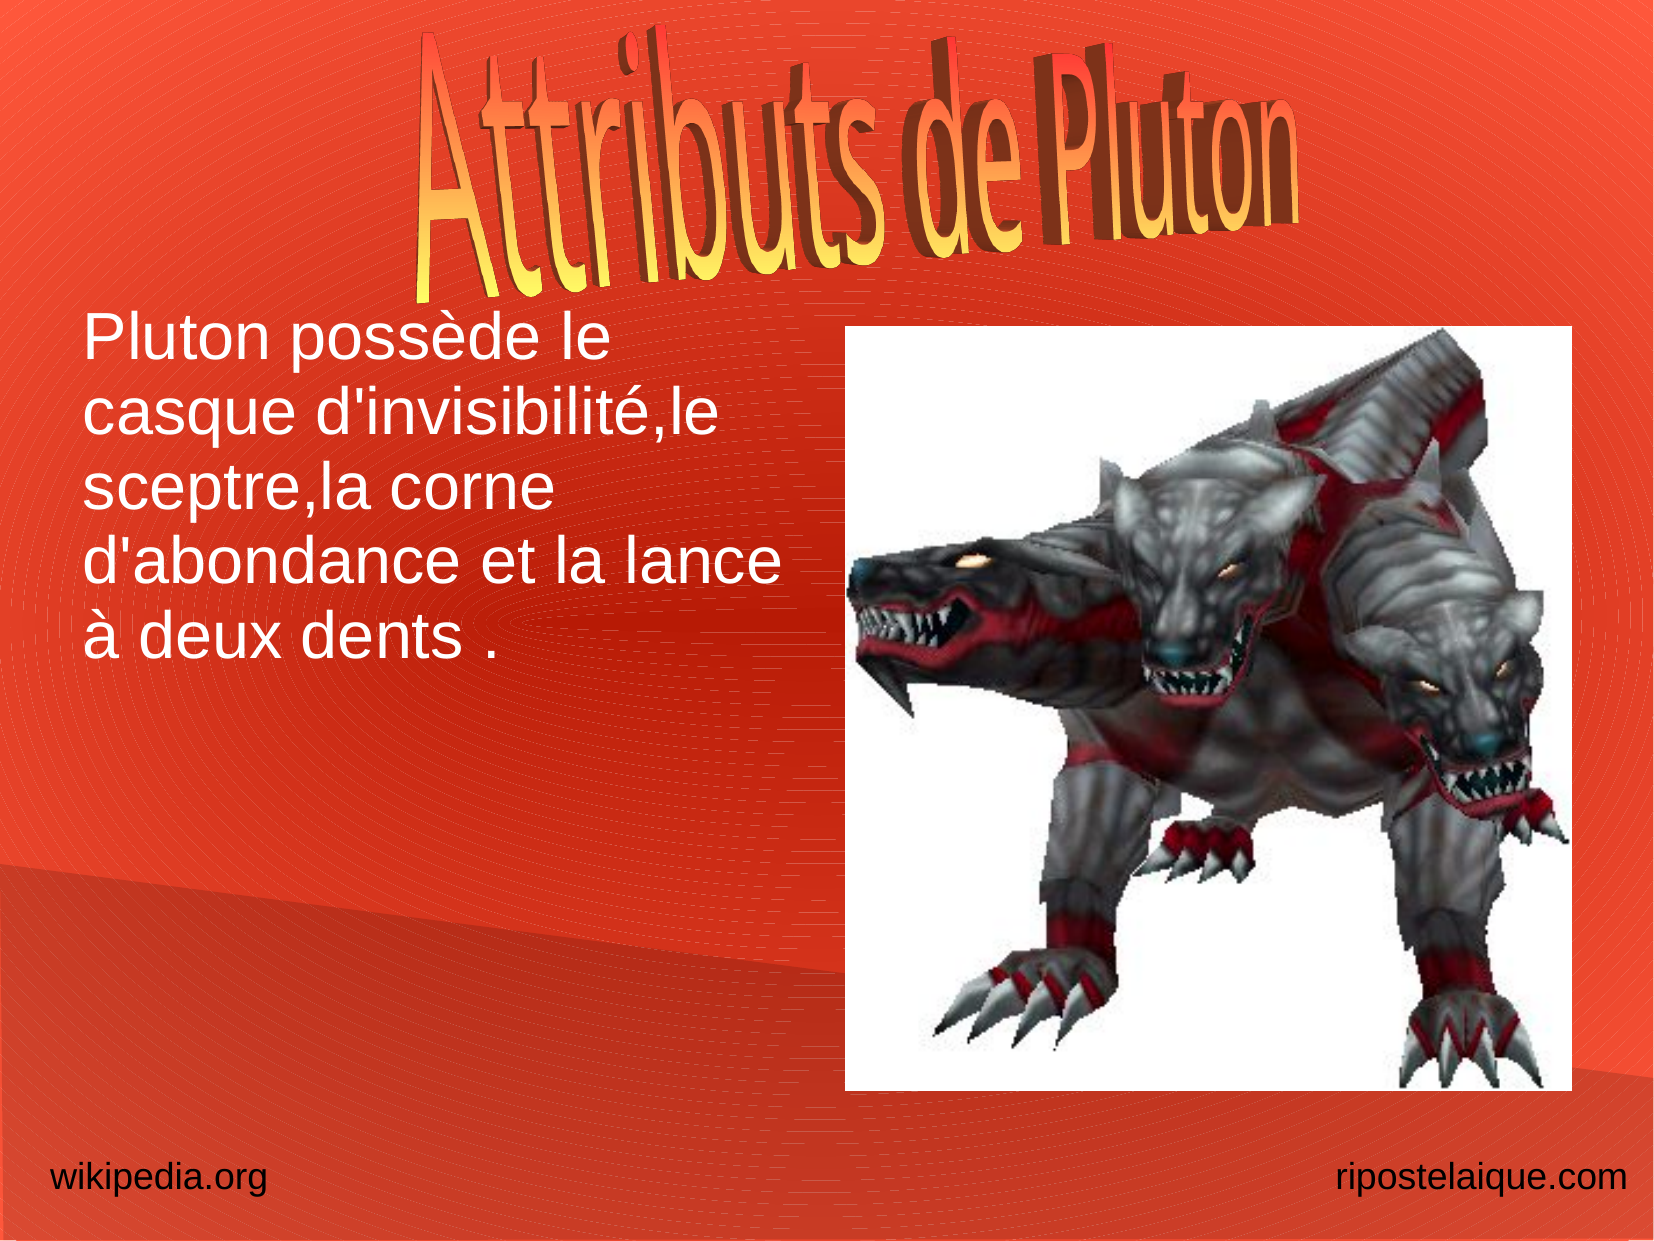

Attributs de Pluton
# Pluton possède le casque d'invisibilité,le sceptre,la corne d'abondance et la lance à deux dents .
wikipedia.org ripostelaique.com